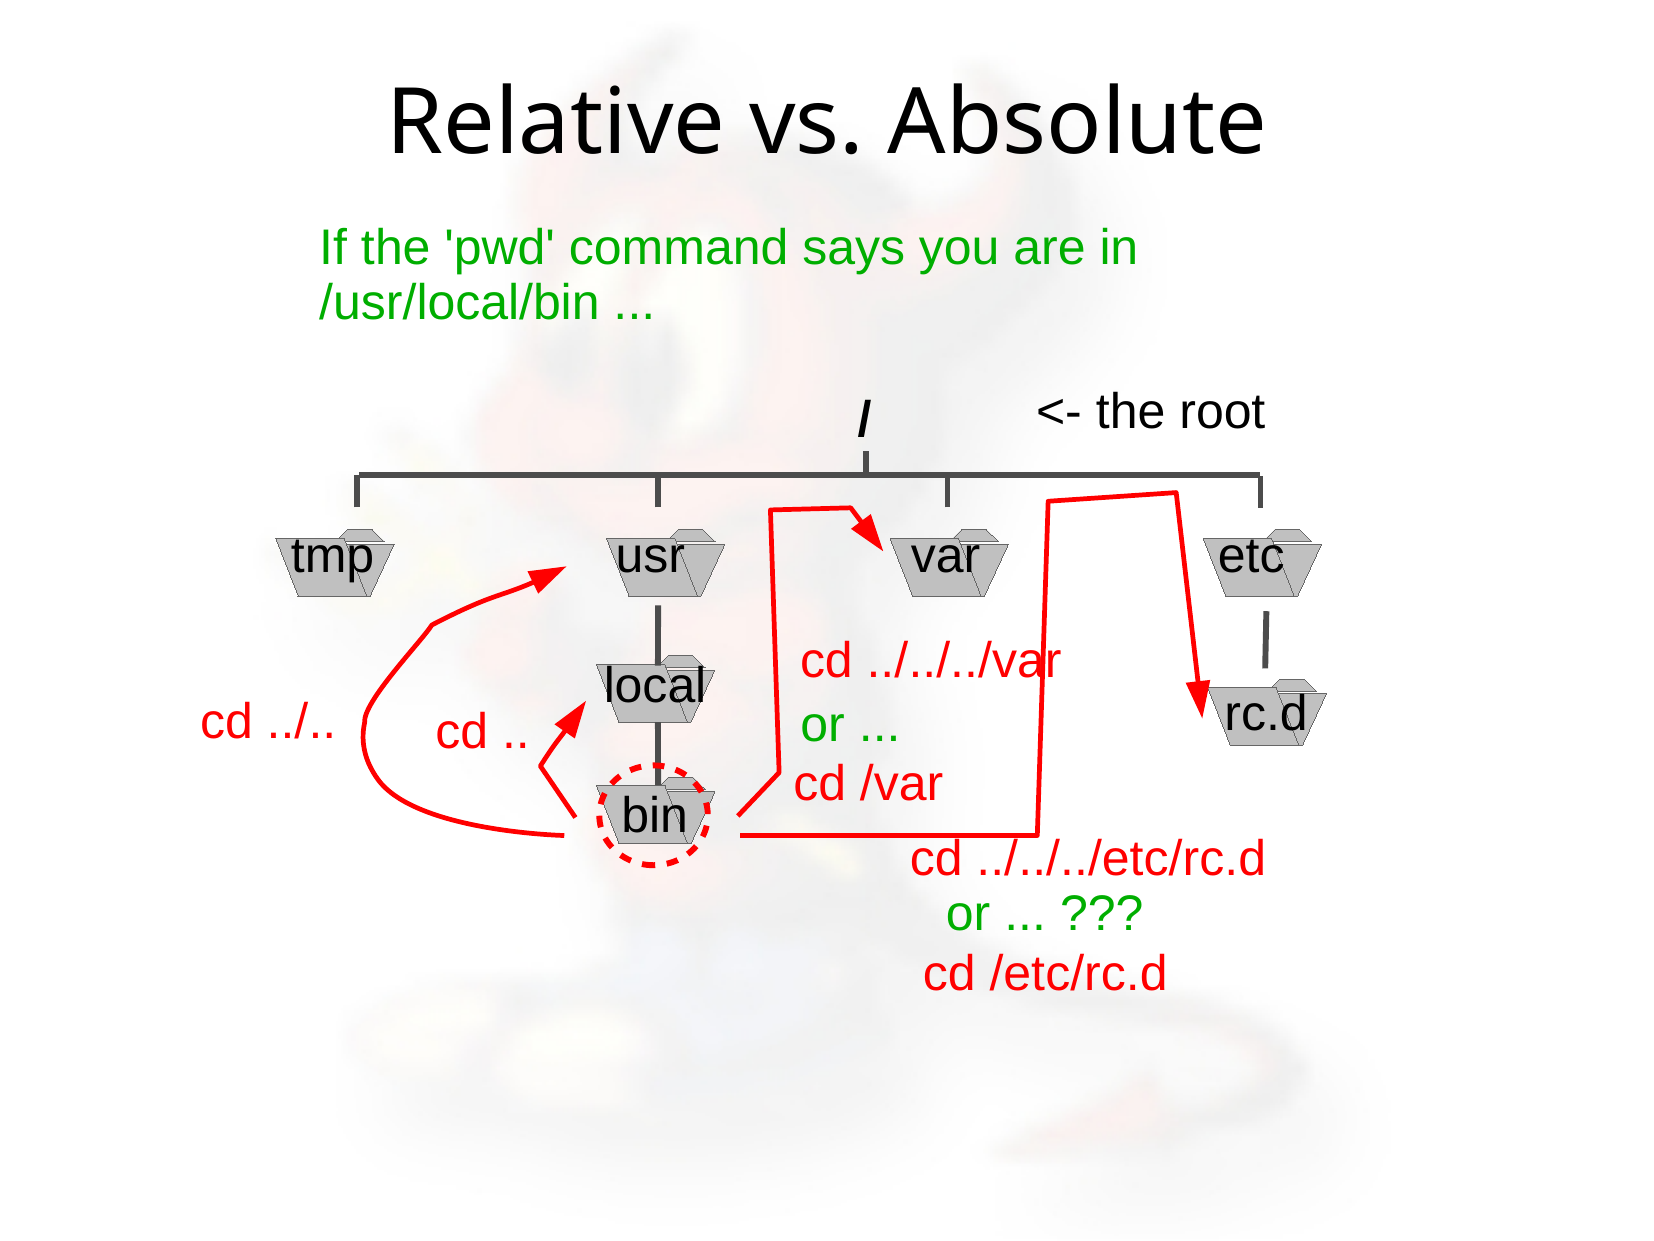

# Relative vs. Absolute
If the 'pwd' command says you are in /usr/local/bin ...
<- the root
/
tmp
usr
var
etc
cd ../../../var
local
rc.d
cd ../..
or ...
cd ..
cd /var
bin
cd ../../../etc/rc.d
or ... ???
cd /etc/rc.d